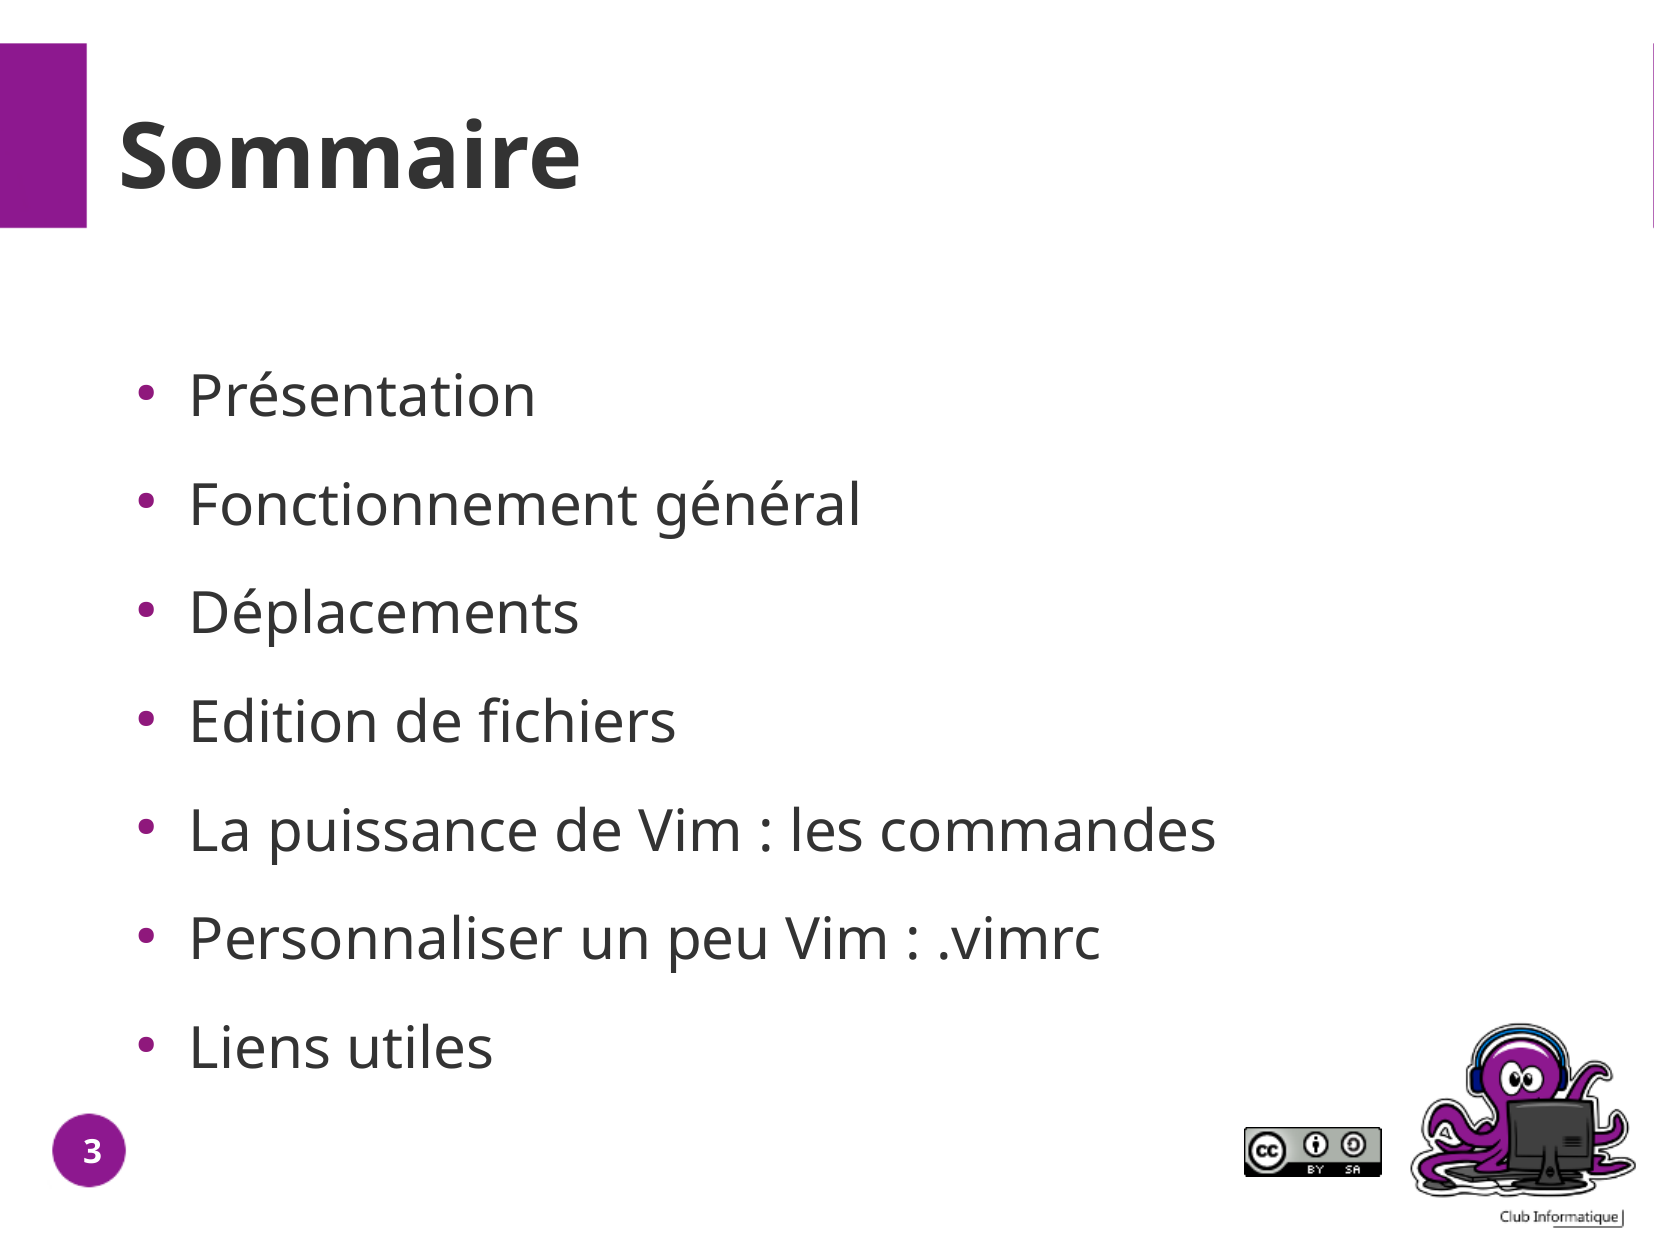

# Sommaire
Présentation
Fonctionnement général
Déplacements
Edition de fichiers
La puissance de Vim : les commandes
Personnaliser un peu Vim : .vimrc
Liens utiles
3